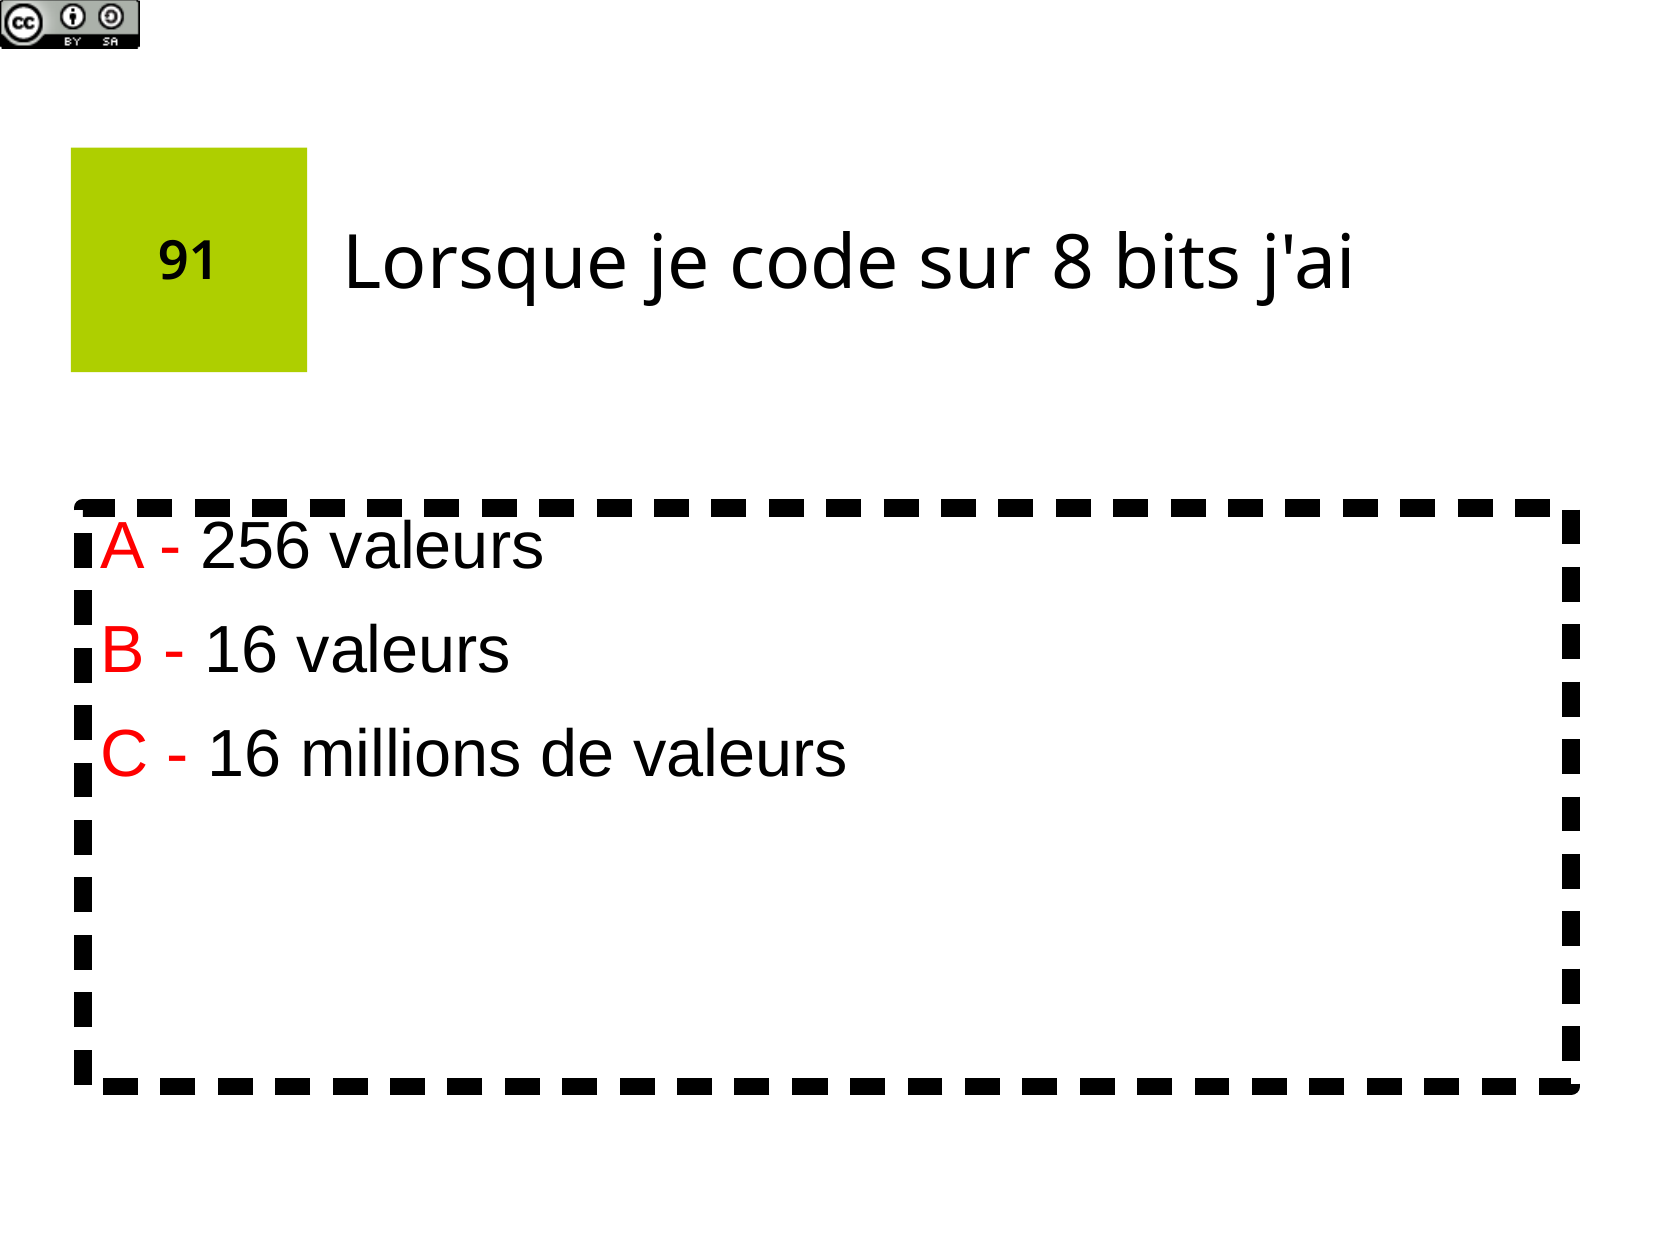

# Lorsque je code sur 8 bits j'ai
91
256 valeurs
16 valeurs
16 millions de valeurs